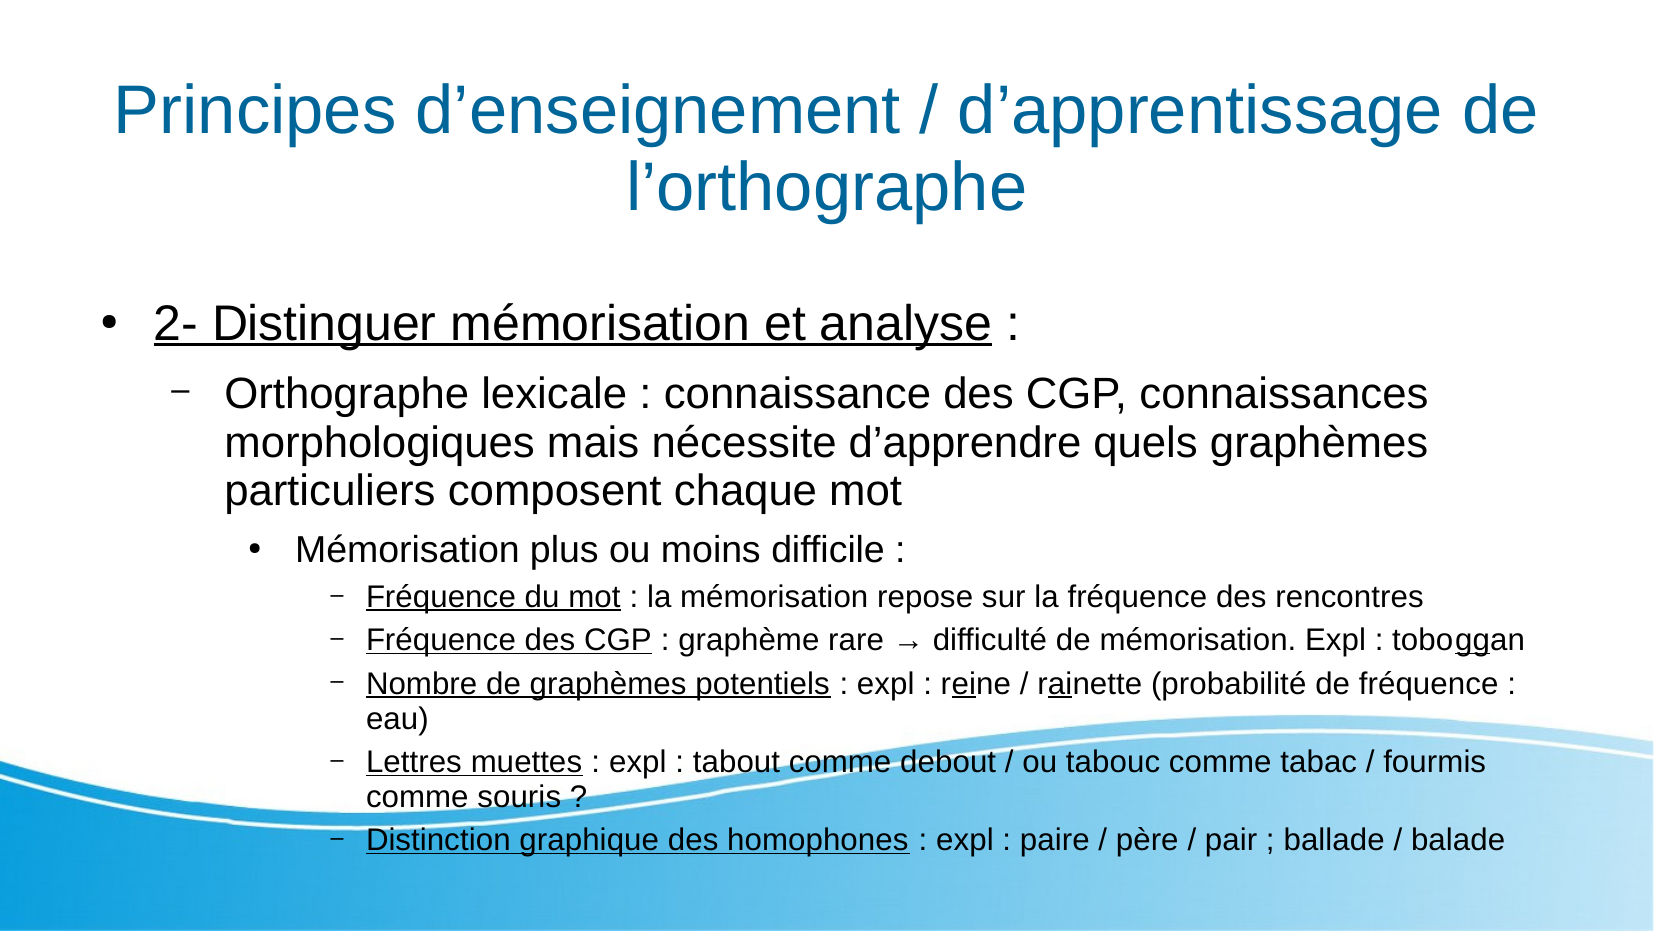

# Principes d’enseignement / d’apprentissage de l’orthographe
2- Distinguer mémorisation et analyse :
Orthographe lexicale : connaissance des CGP, connaissances morphologiques mais nécessite d’apprendre quels graphèmes particuliers composent chaque mot
Mémorisation plus ou moins difficile :
Fréquence du mot : la mémorisation repose sur la fréquence des rencontres
Fréquence des CGP : graphème rare → difficulté de mémorisation. Expl : toboggan
Nombre de graphèmes potentiels : expl : reine / rainette (probabilité de fréquence : eau)
Lettres muettes : expl : tabout comme debout / ou tabouc comme tabac / fourmis comme souris ?
Distinction graphique des homophones : expl : paire / père / pair ; ballade / balade